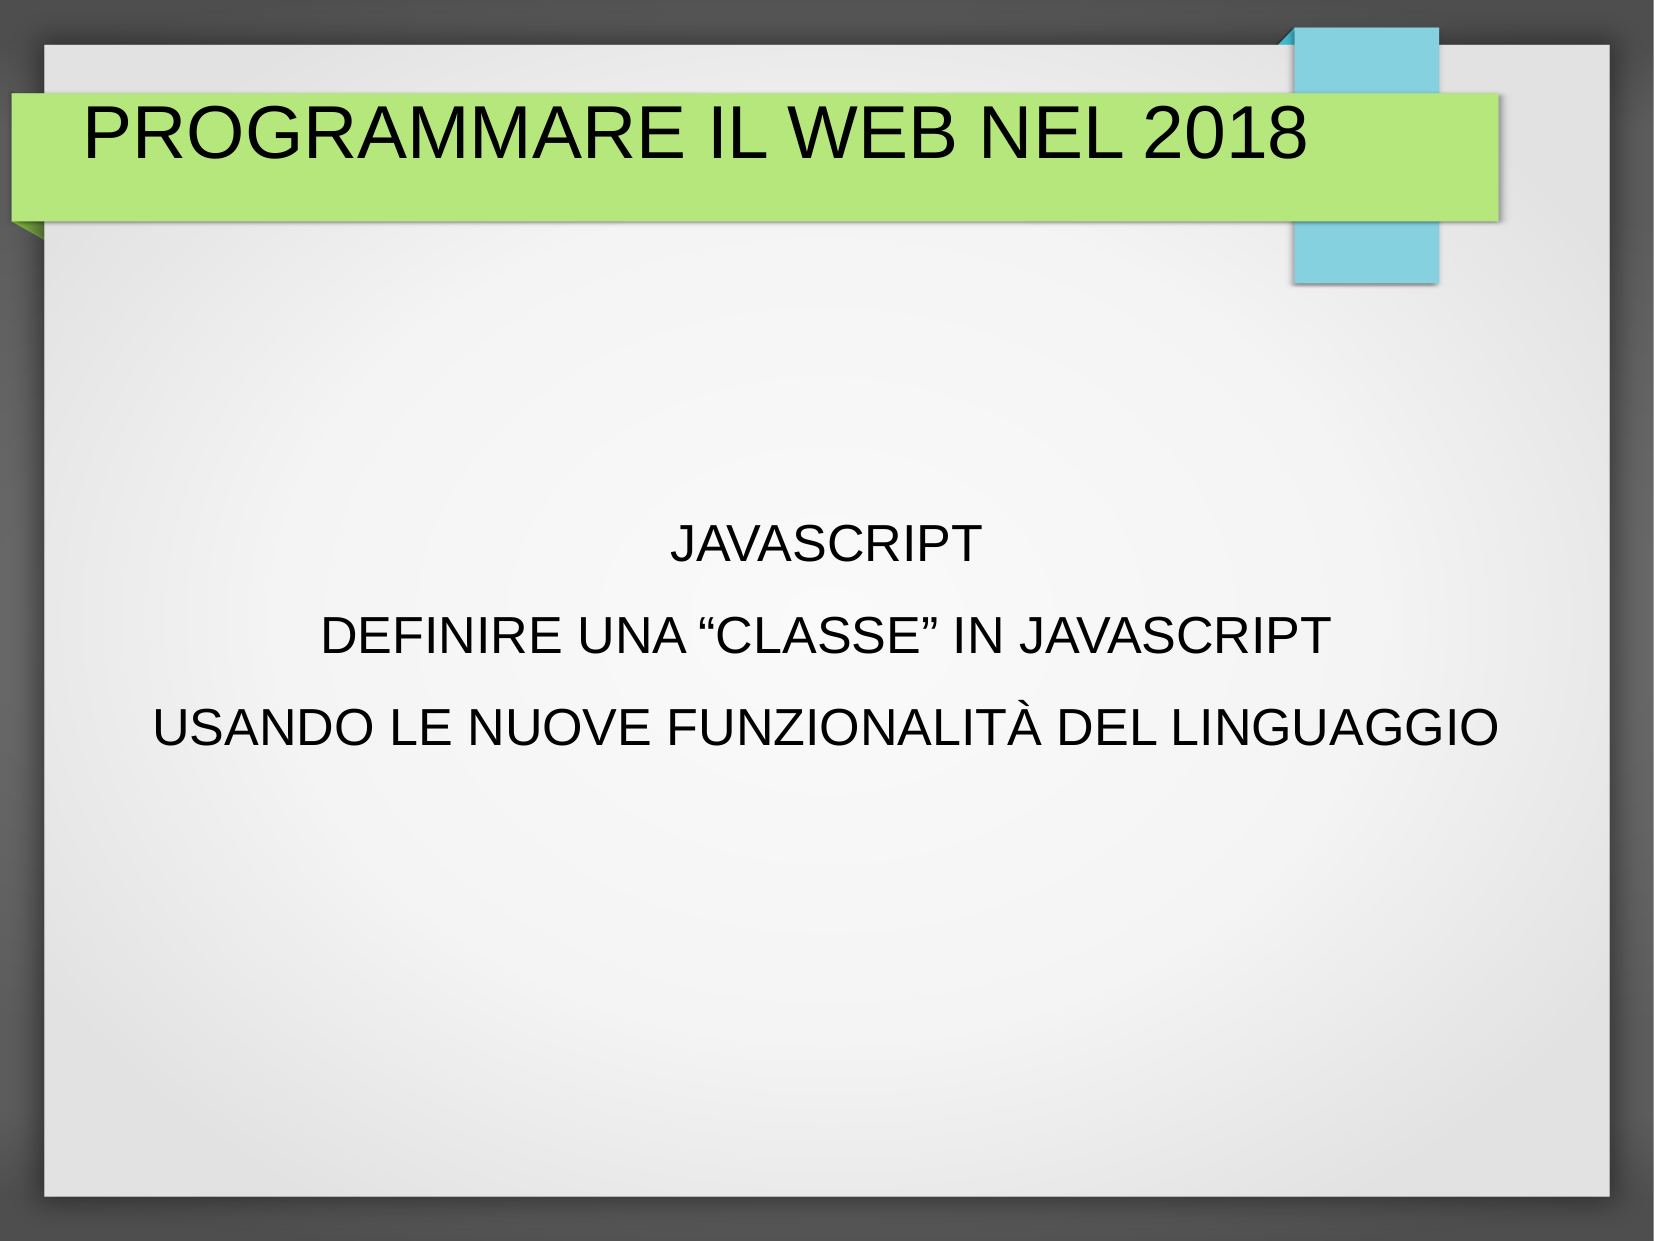

# PROGRAMMARE IL WEB NEL 2018
JAVASCRIPT
DEFINIRE UNA “CLASSE” IN JAVASCRIPT
USANDO LE NUOVE FUNZIONALITÀ DEL LINGUAGGIO